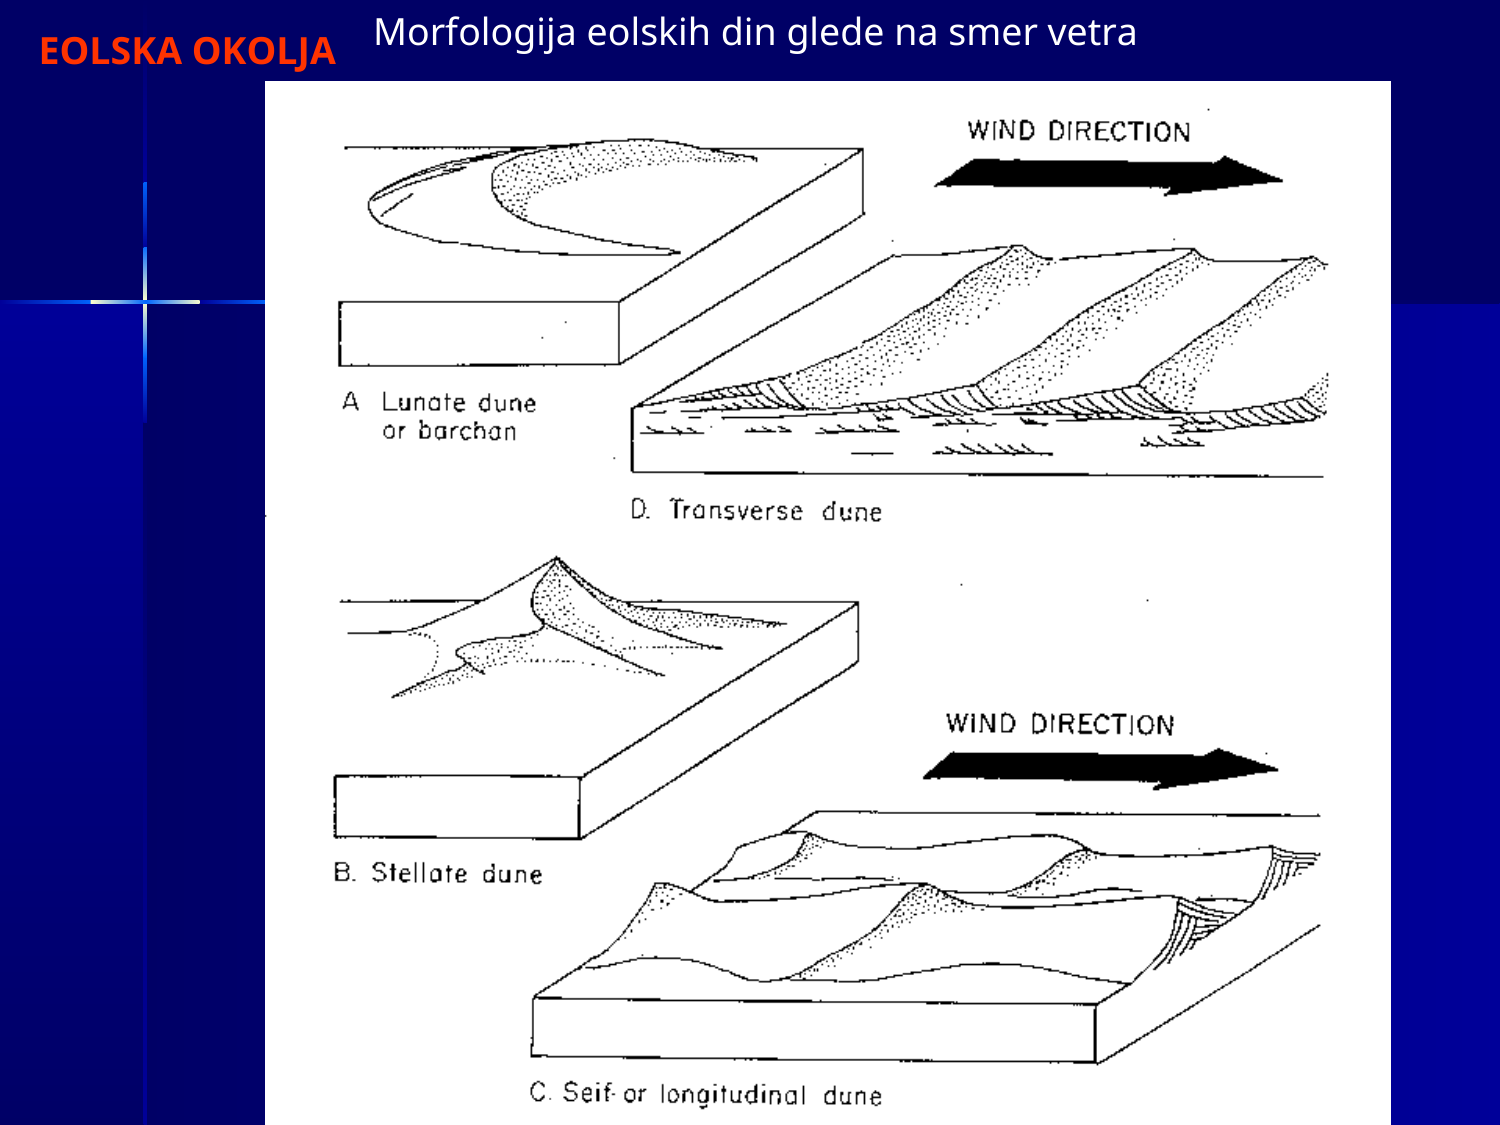

Morfologija eolskih din glede na smer vetra
EOLSKA OKOLJA